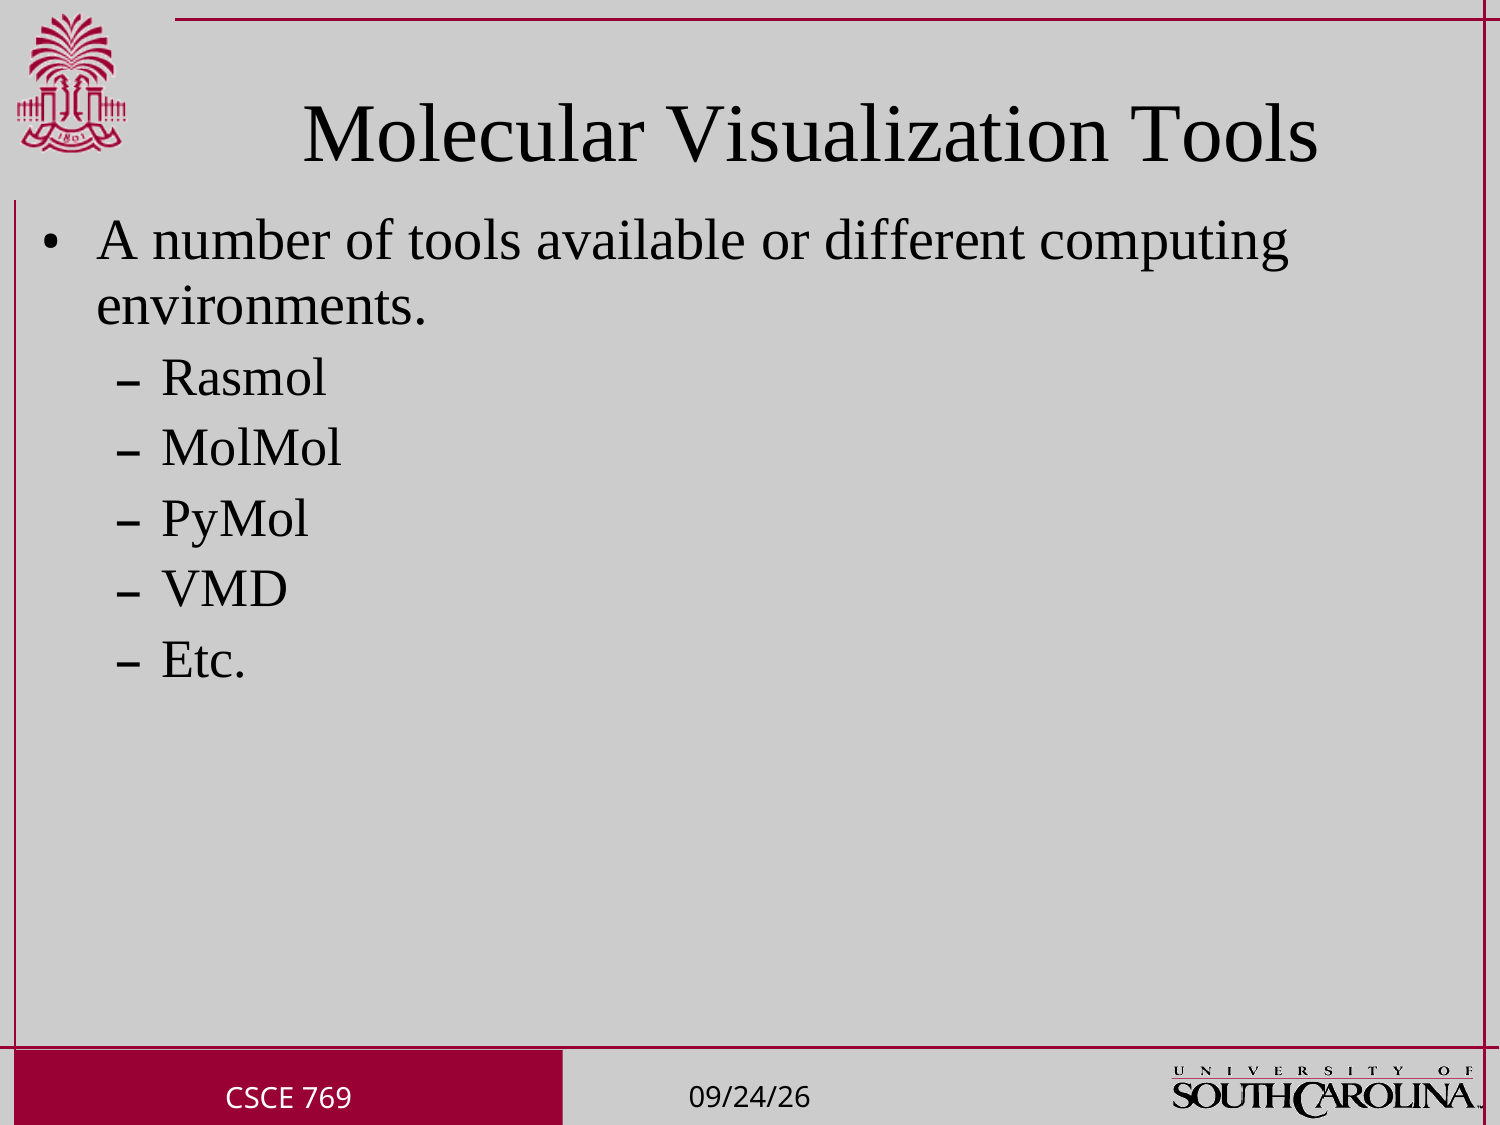

# Molecular Visualization Tools
A number of tools available or different computing environments.
Rasmol
MolMol
PyMol
VMD
Etc.